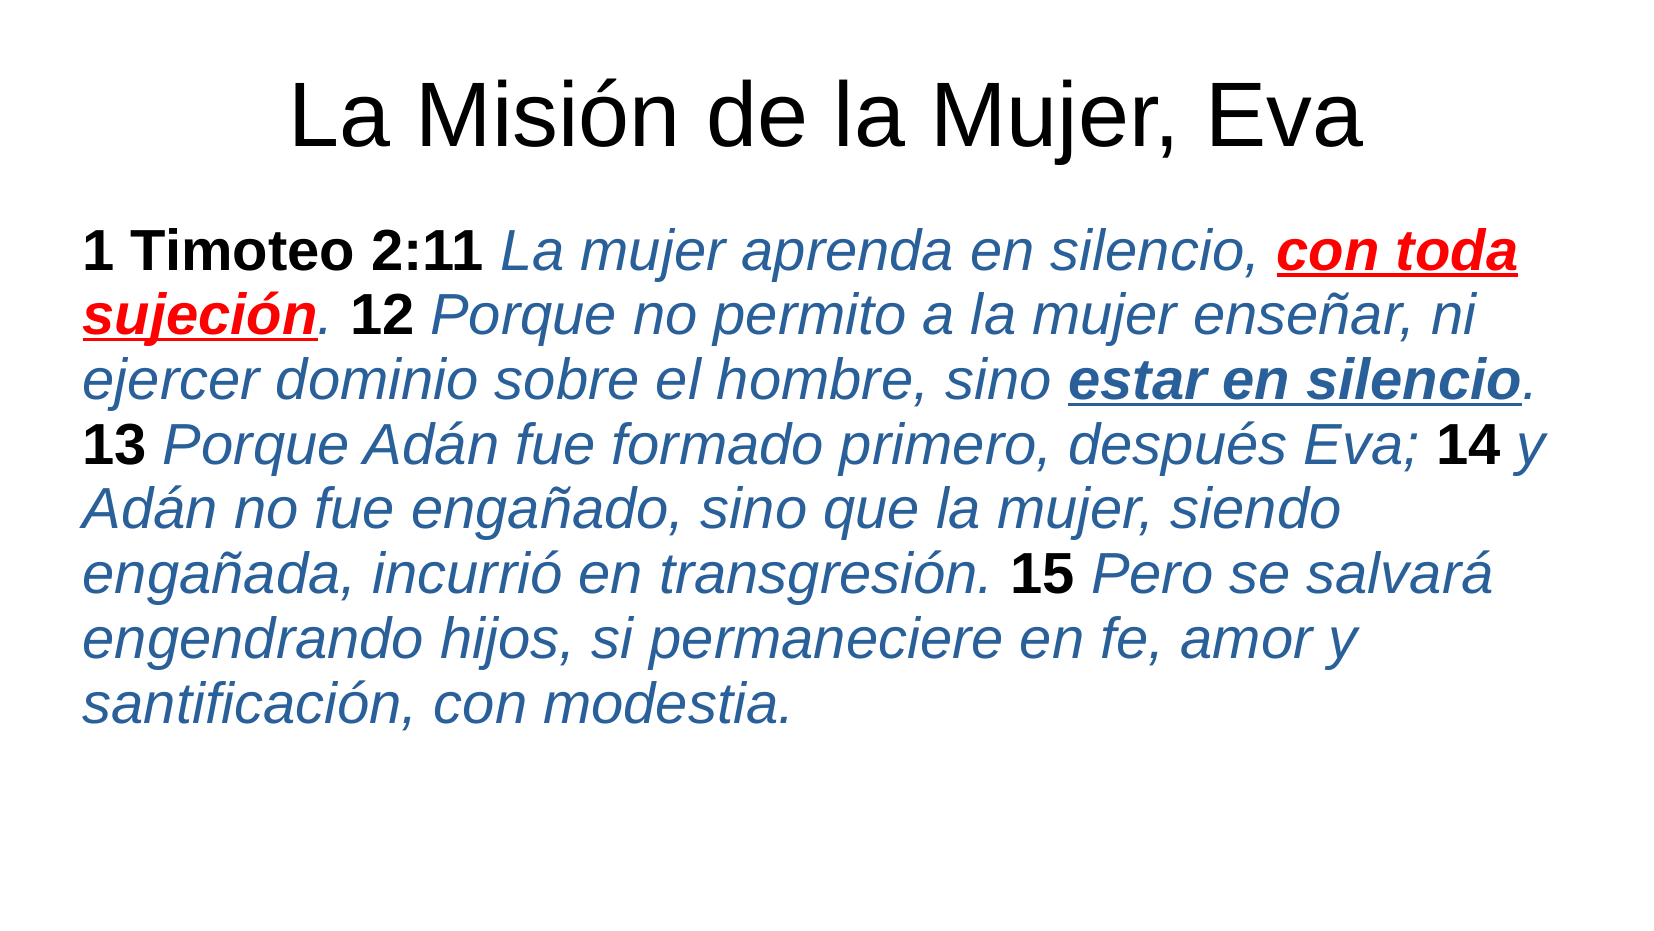

# La Misión de la Mujer, Eva
1 Timoteo 2:11 La mujer aprenda en silencio, con toda sujeción. 12 Porque no permito a la mujer enseñar, ni ejercer dominio sobre el hombre, sino estar en silencio.
13 Porque Adán fue formado primero, después Eva; 14 y Adán no fue engañado, sino que la mujer, siendo engañada, incurrió en transgresión. 15 Pero se salvará engendrando hijos, si permaneciere en fe, amor y santificación, con modestia.